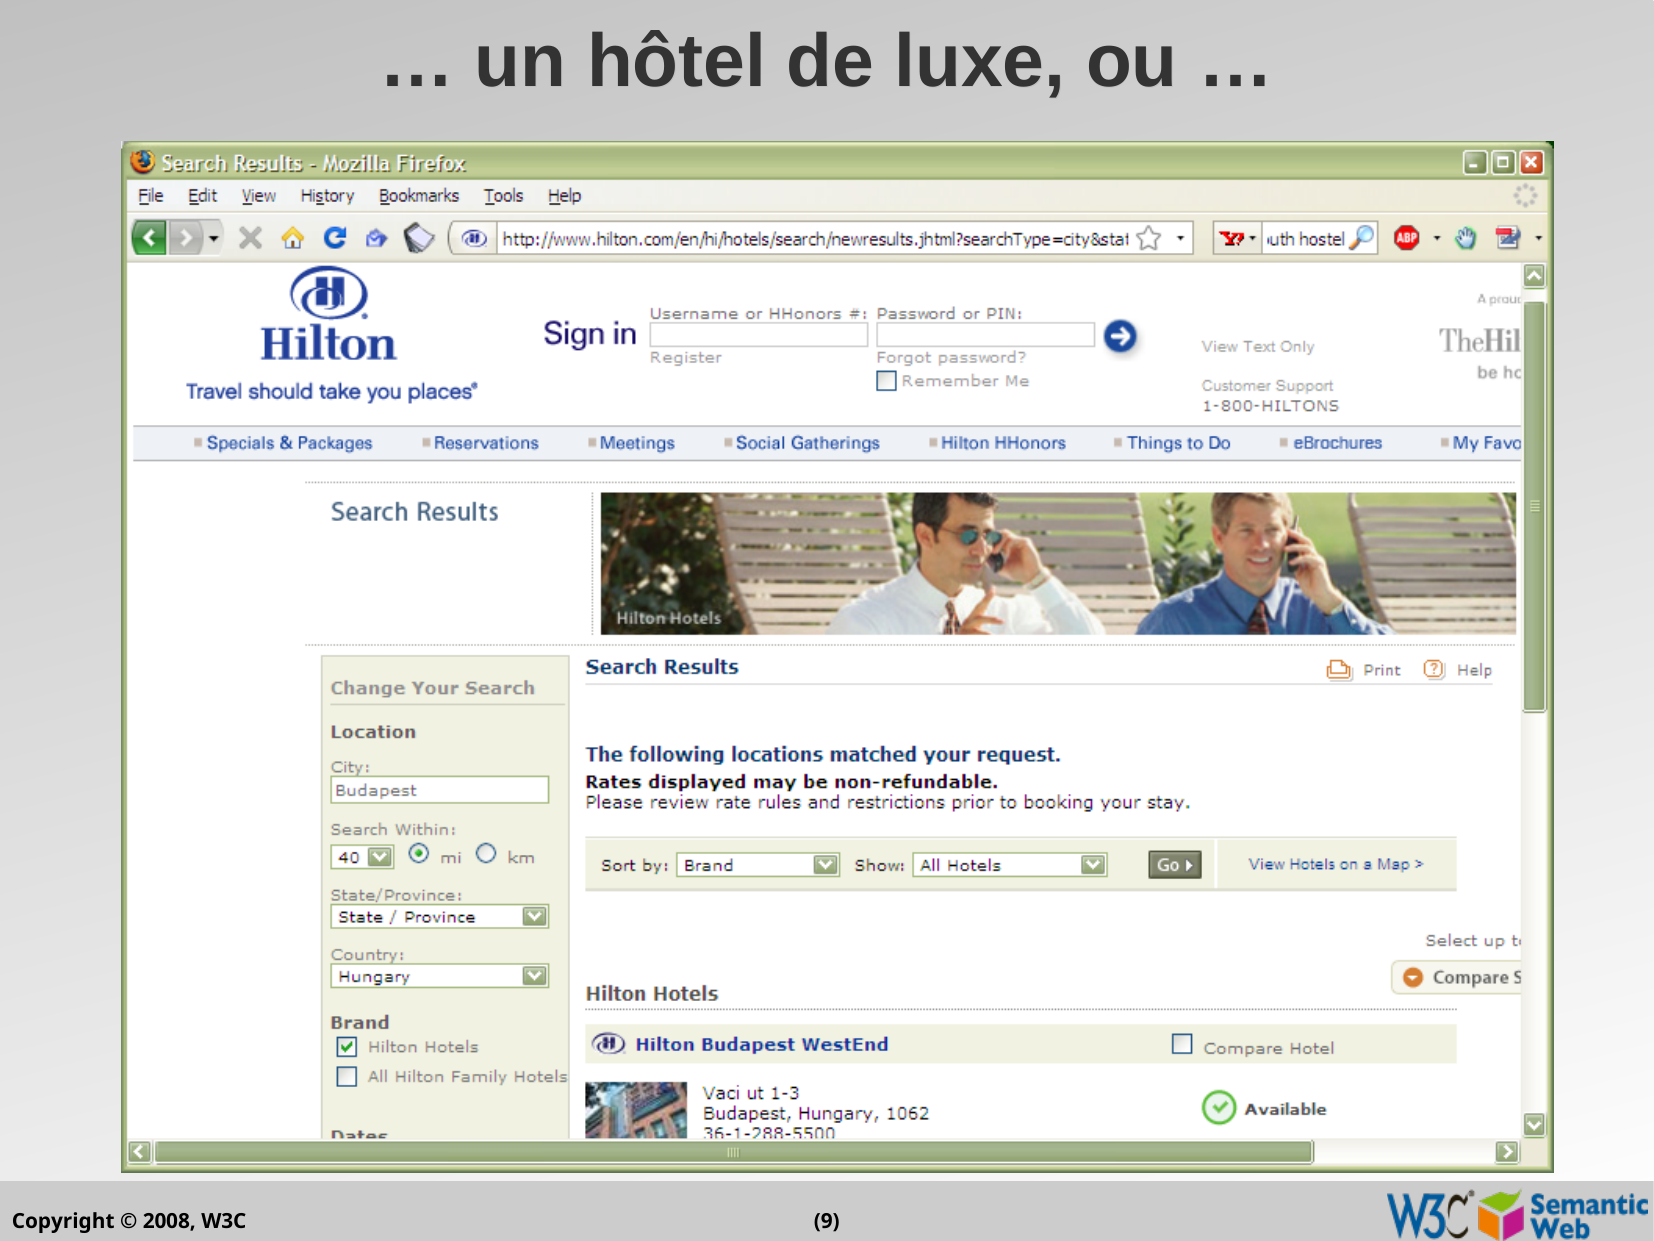

# … un hôtel de luxe, ou …